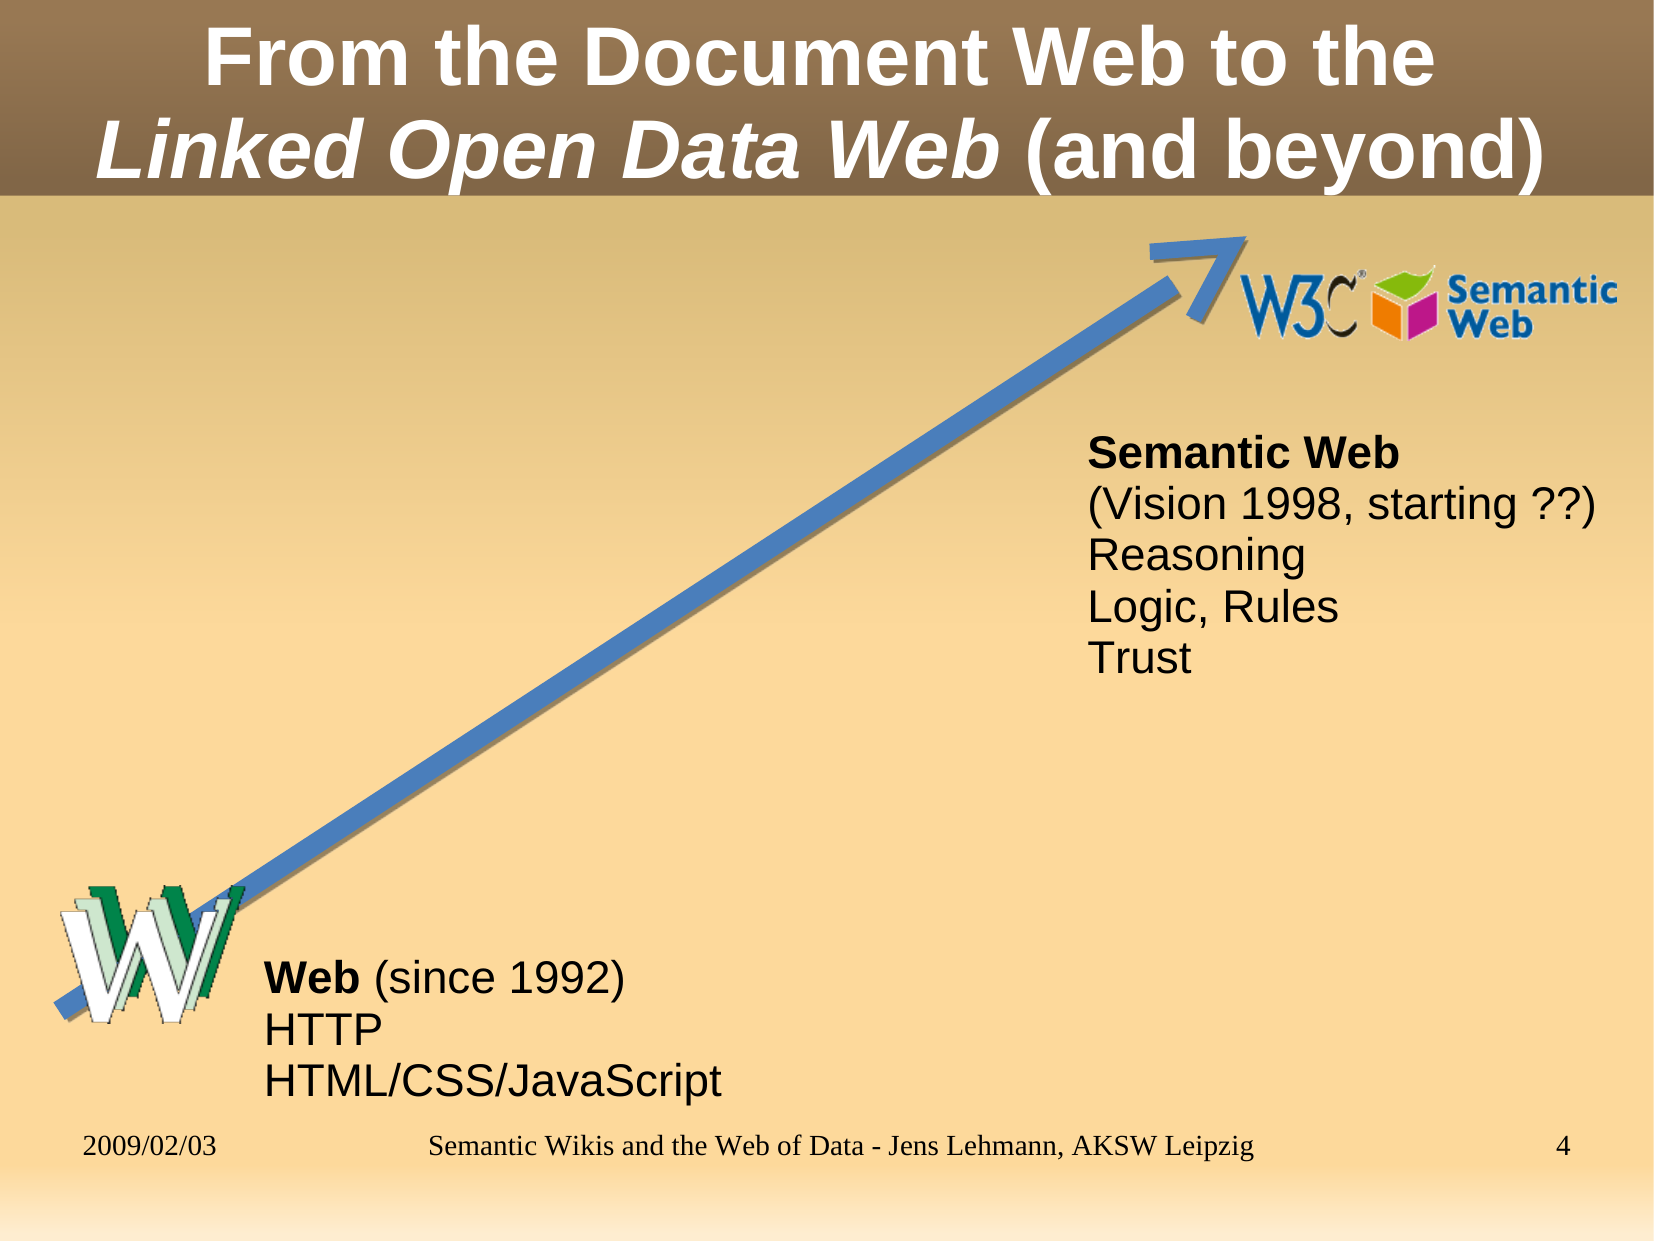

# From the Document Web to the Linked Open Data Web (and beyond)
Semantic Web
(Vision 1998, starting ??)
Reasoning
Logic, Rules
Trust
Web (since 1992)
HTTP
HTML/CSS/JavaScript
2009/02/03
Semantic Wikis and the Web of Data - Jens Lehmann, AKSW Leipzig
4